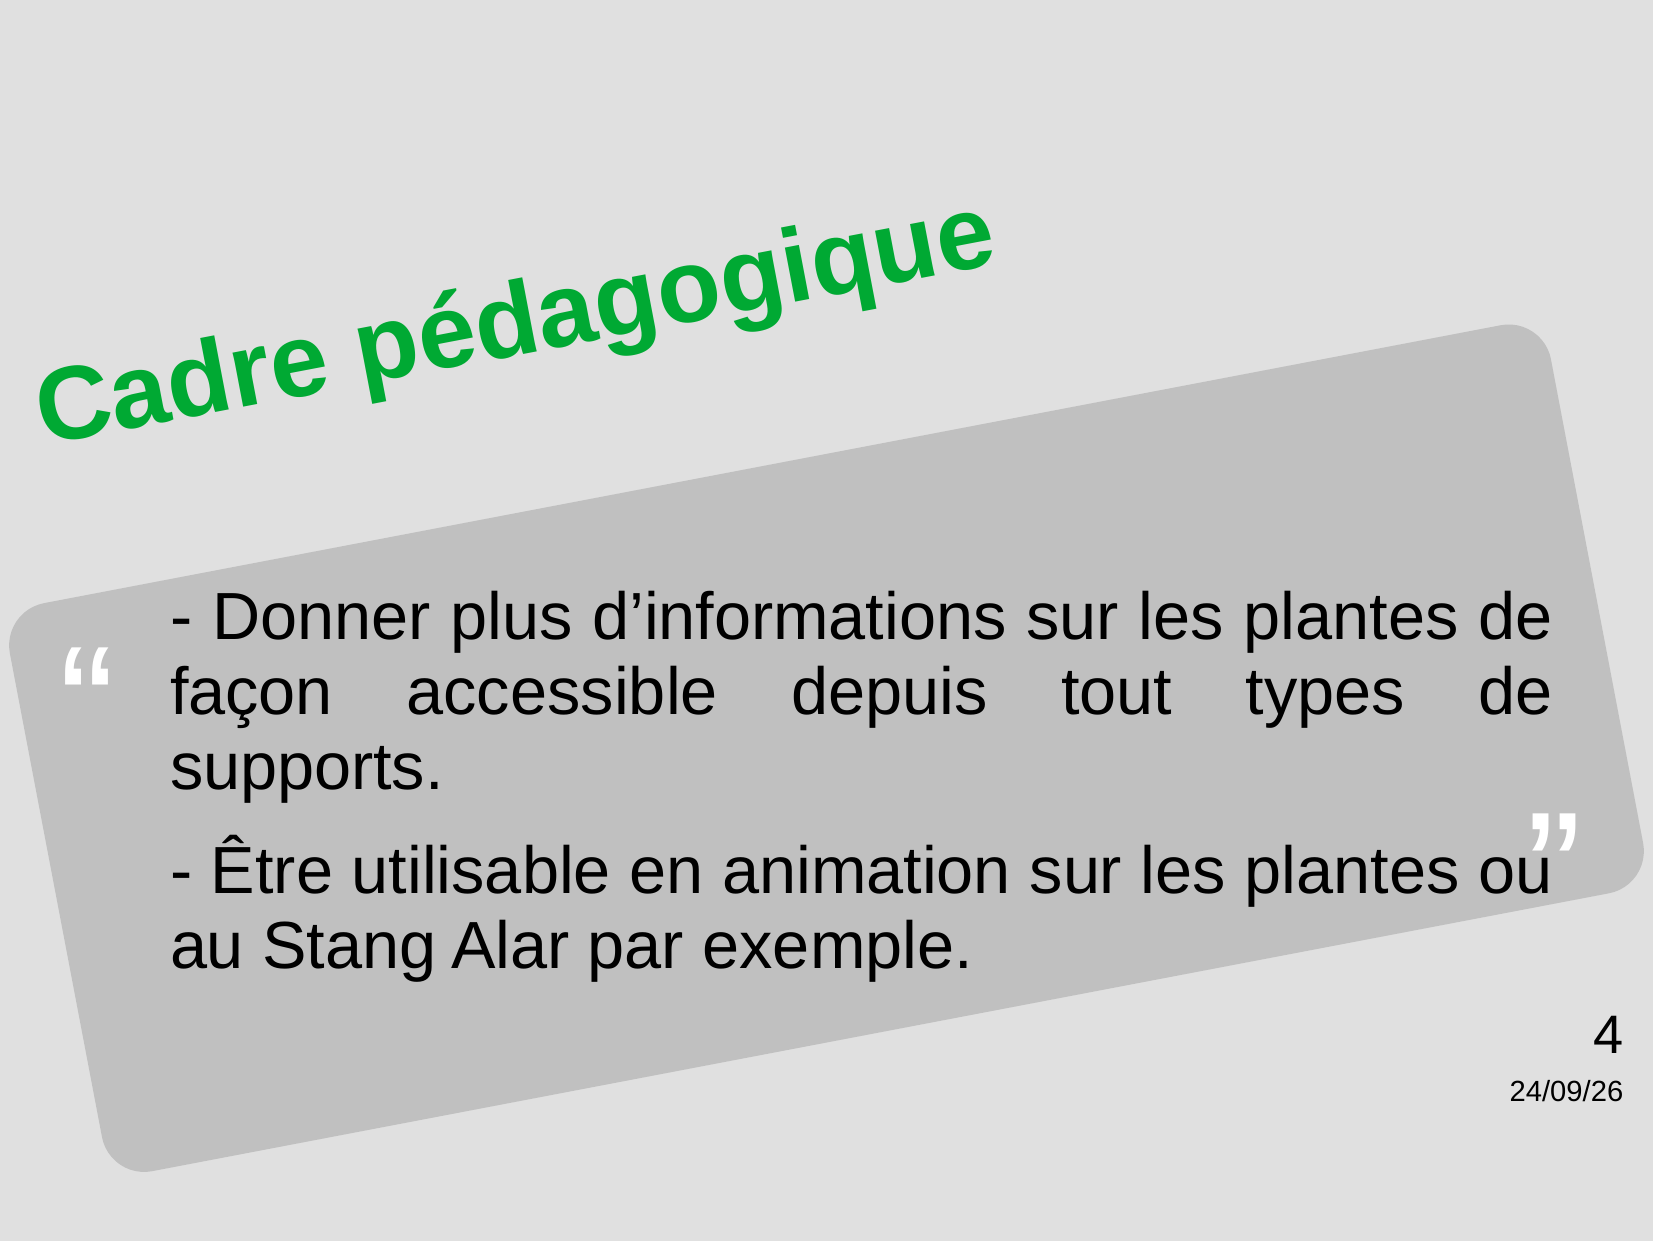

# Cadre pédagogique
- Donner plus d’informations sur les plantes de façon accessible depuis tout types de supports.
- Être utilisable en animation sur les plantes ou au Stang Alar par exemple.
4